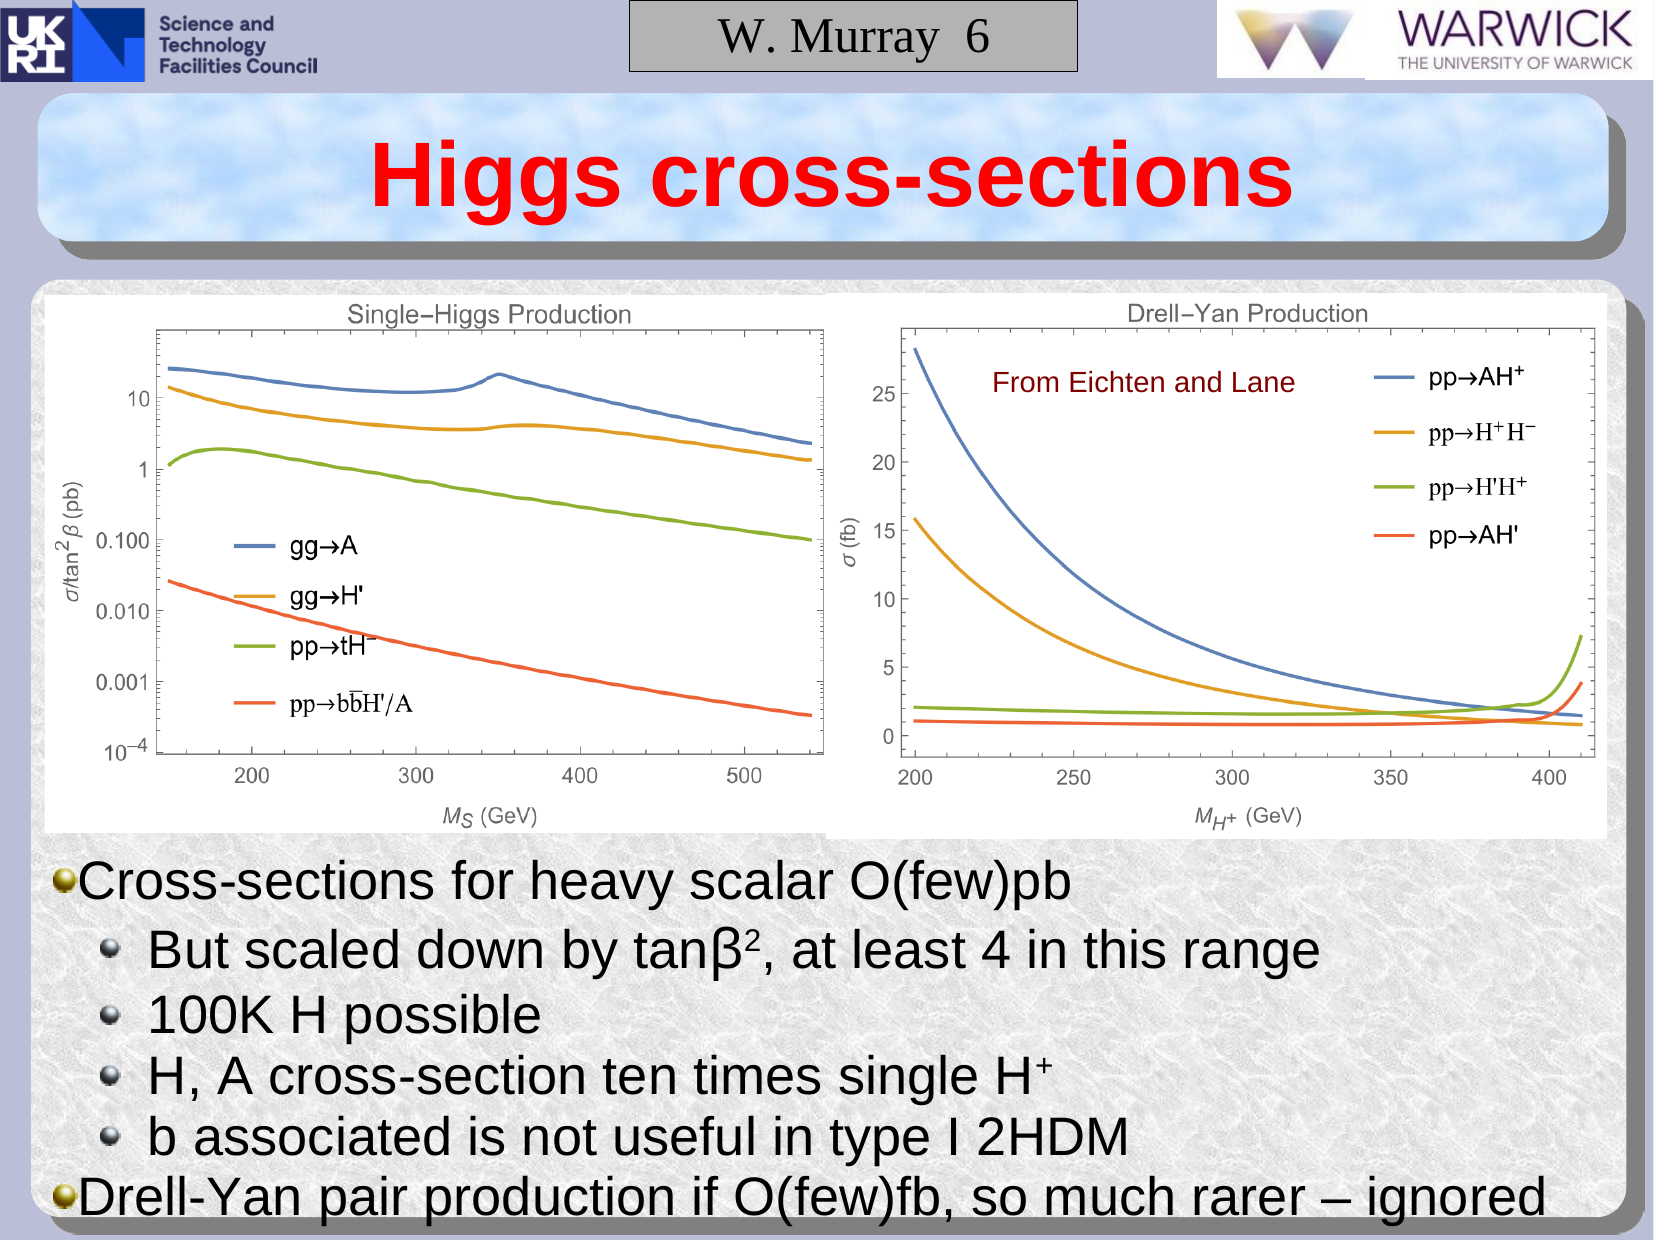

# Higgs cross-sections
From Eichten and Lane
Cross-sections for heavy scalar O(few)pb
But scaled down by tanβ2, at least 4 in this range
100K H possible
H, A cross-section ten times single H+
b associated is not useful in type I 2HDM
Drell-Yan pair production if O(few)fb, so much rarer – ignored